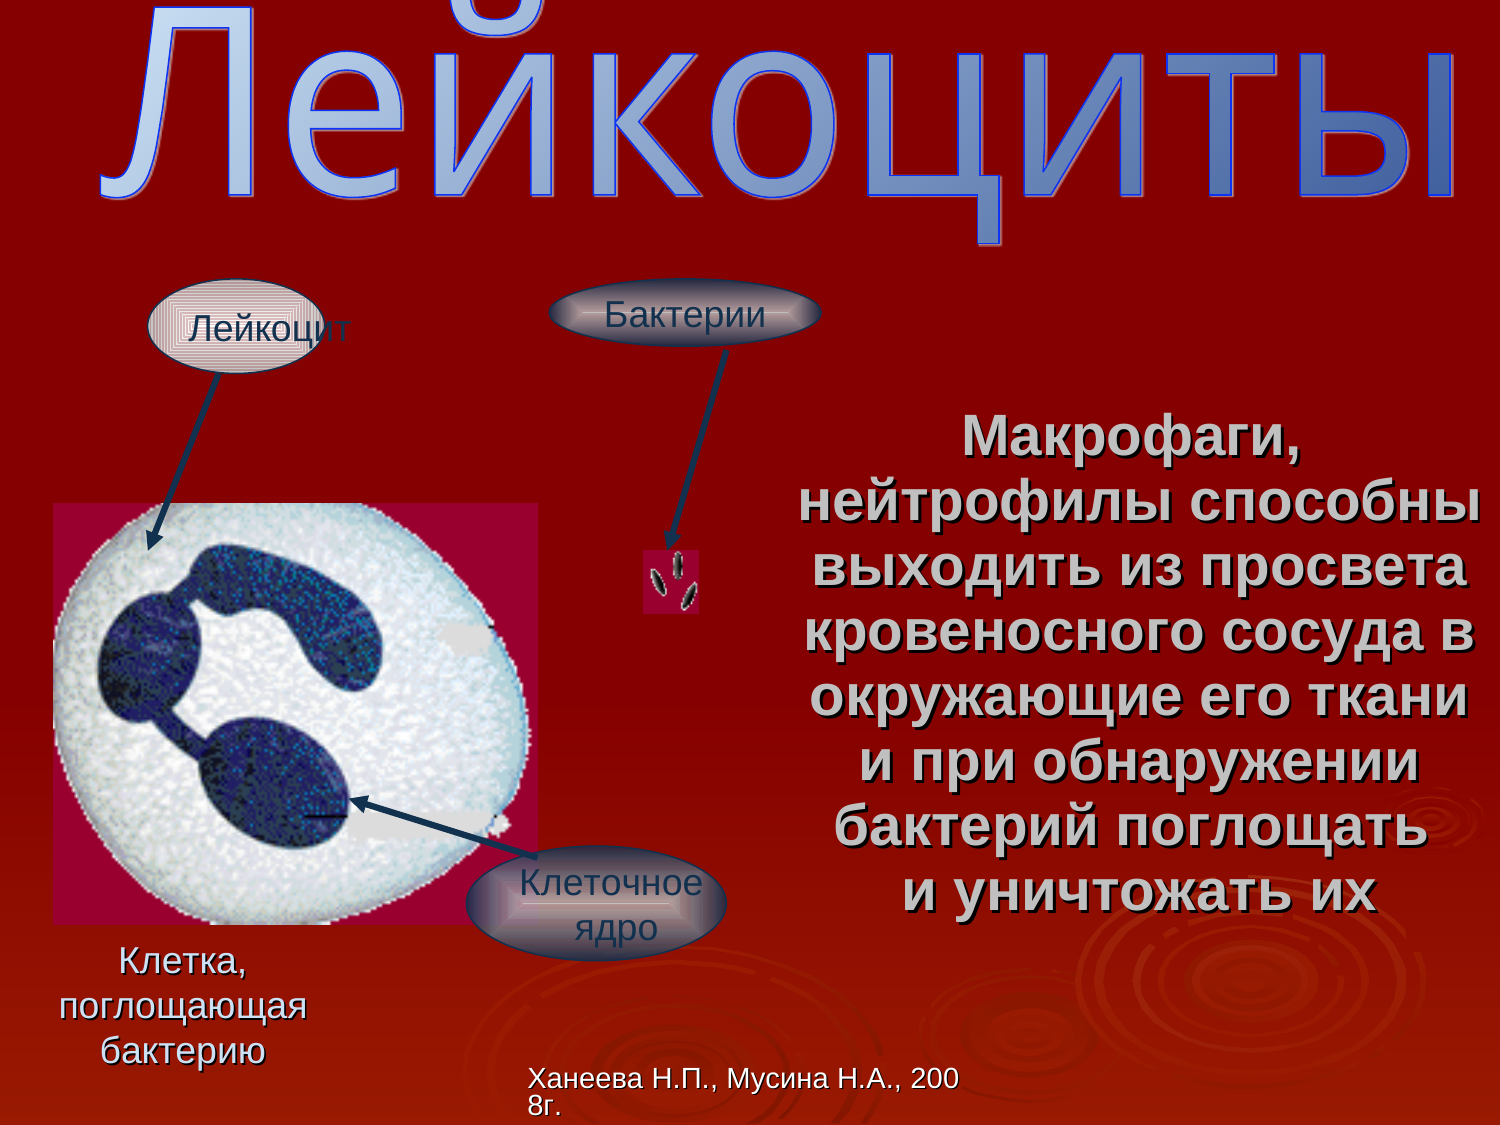

Лейкоциты
Лейкоцит
Бактерии
# Макрофаги, нейтрофилы способны выходить из просвета кровеносного сосуда в окружающие его ткани и при обнаружении бактерий поглощать и уничтожать их
Клеточное
ядро
Клетка, поглощающая бактерию
Ханеева Н.П., Мусина Н.А., 2008г.